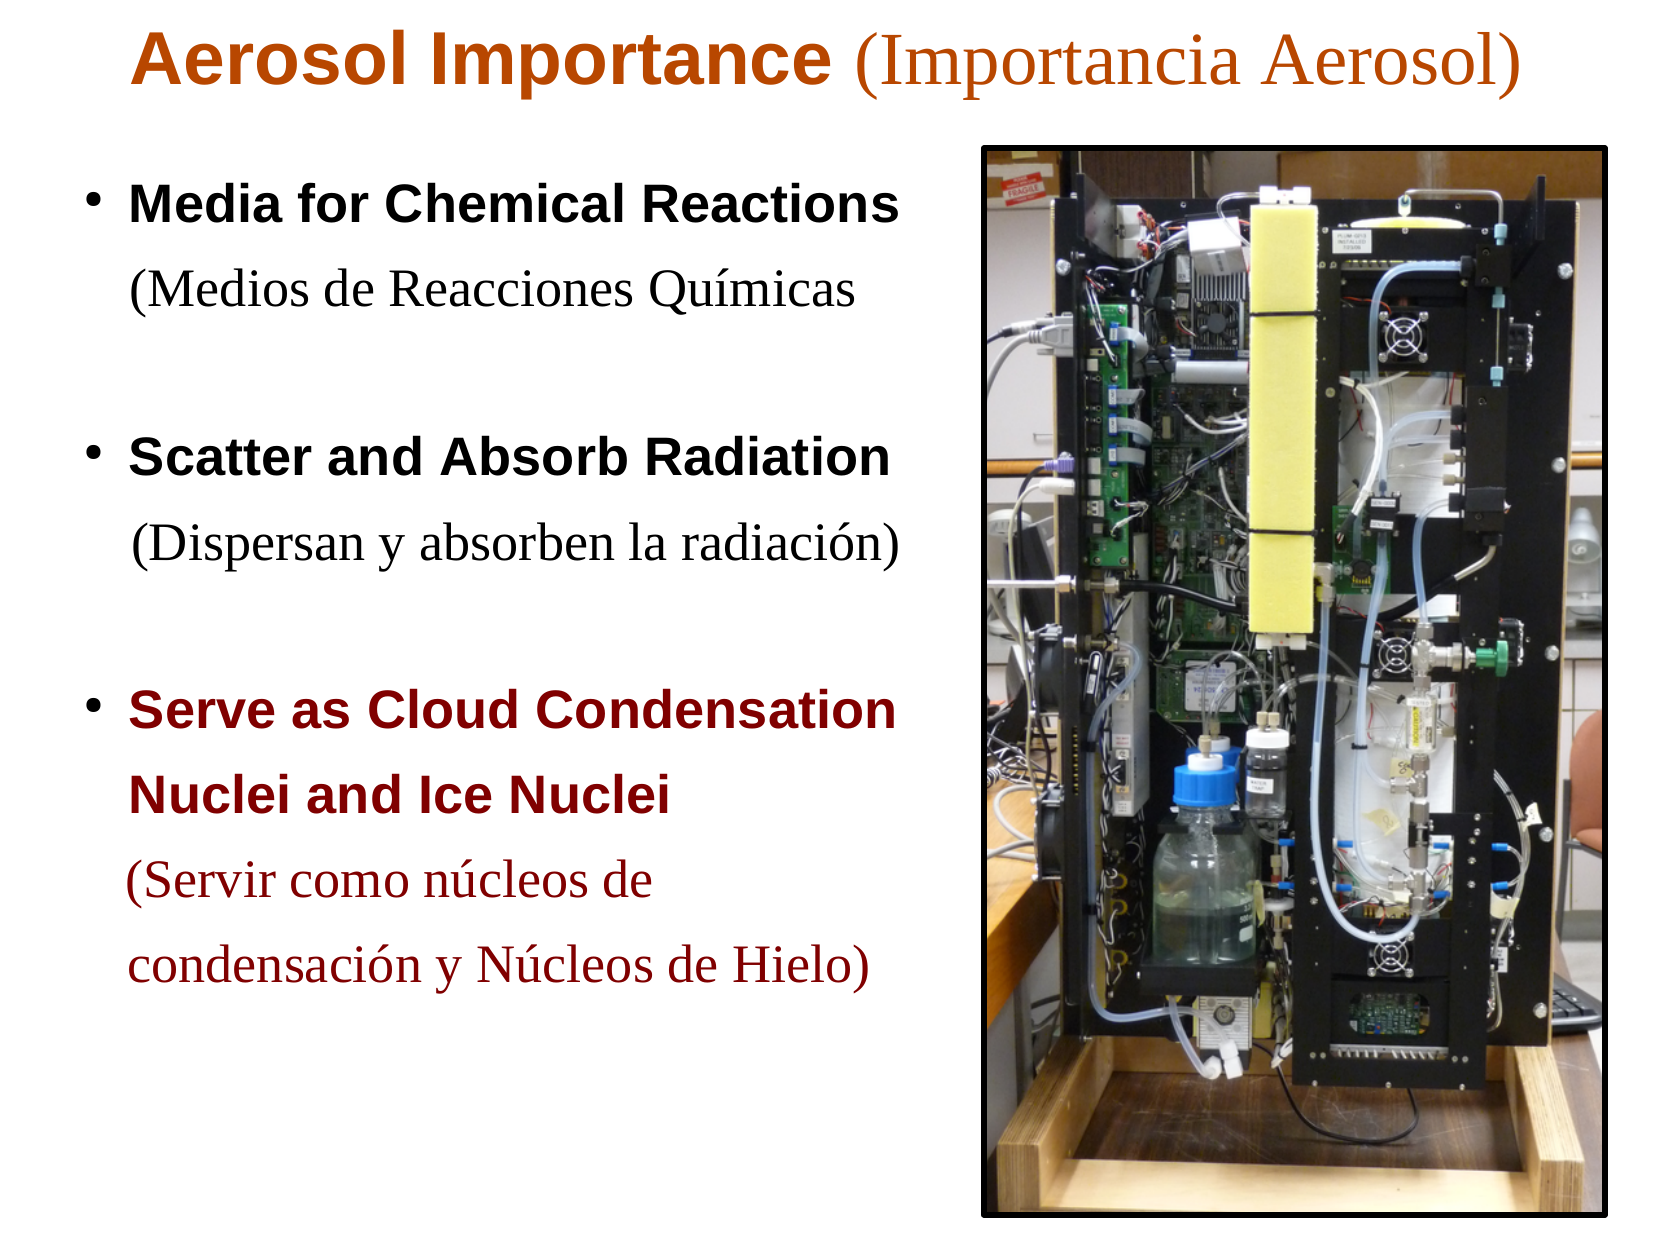

Aerosol Importance (Importancia Aerosol)
Media for Chemical Reactions
(Medios de Reacciones Químicas
Scatter and Absorb Radiation
(Dispersan y absorben la radiación)
Serve as Cloud Condensation Nuclei and Ice Nuclei
(Servir como núcleos de condensación y Núcleos de Hielo)